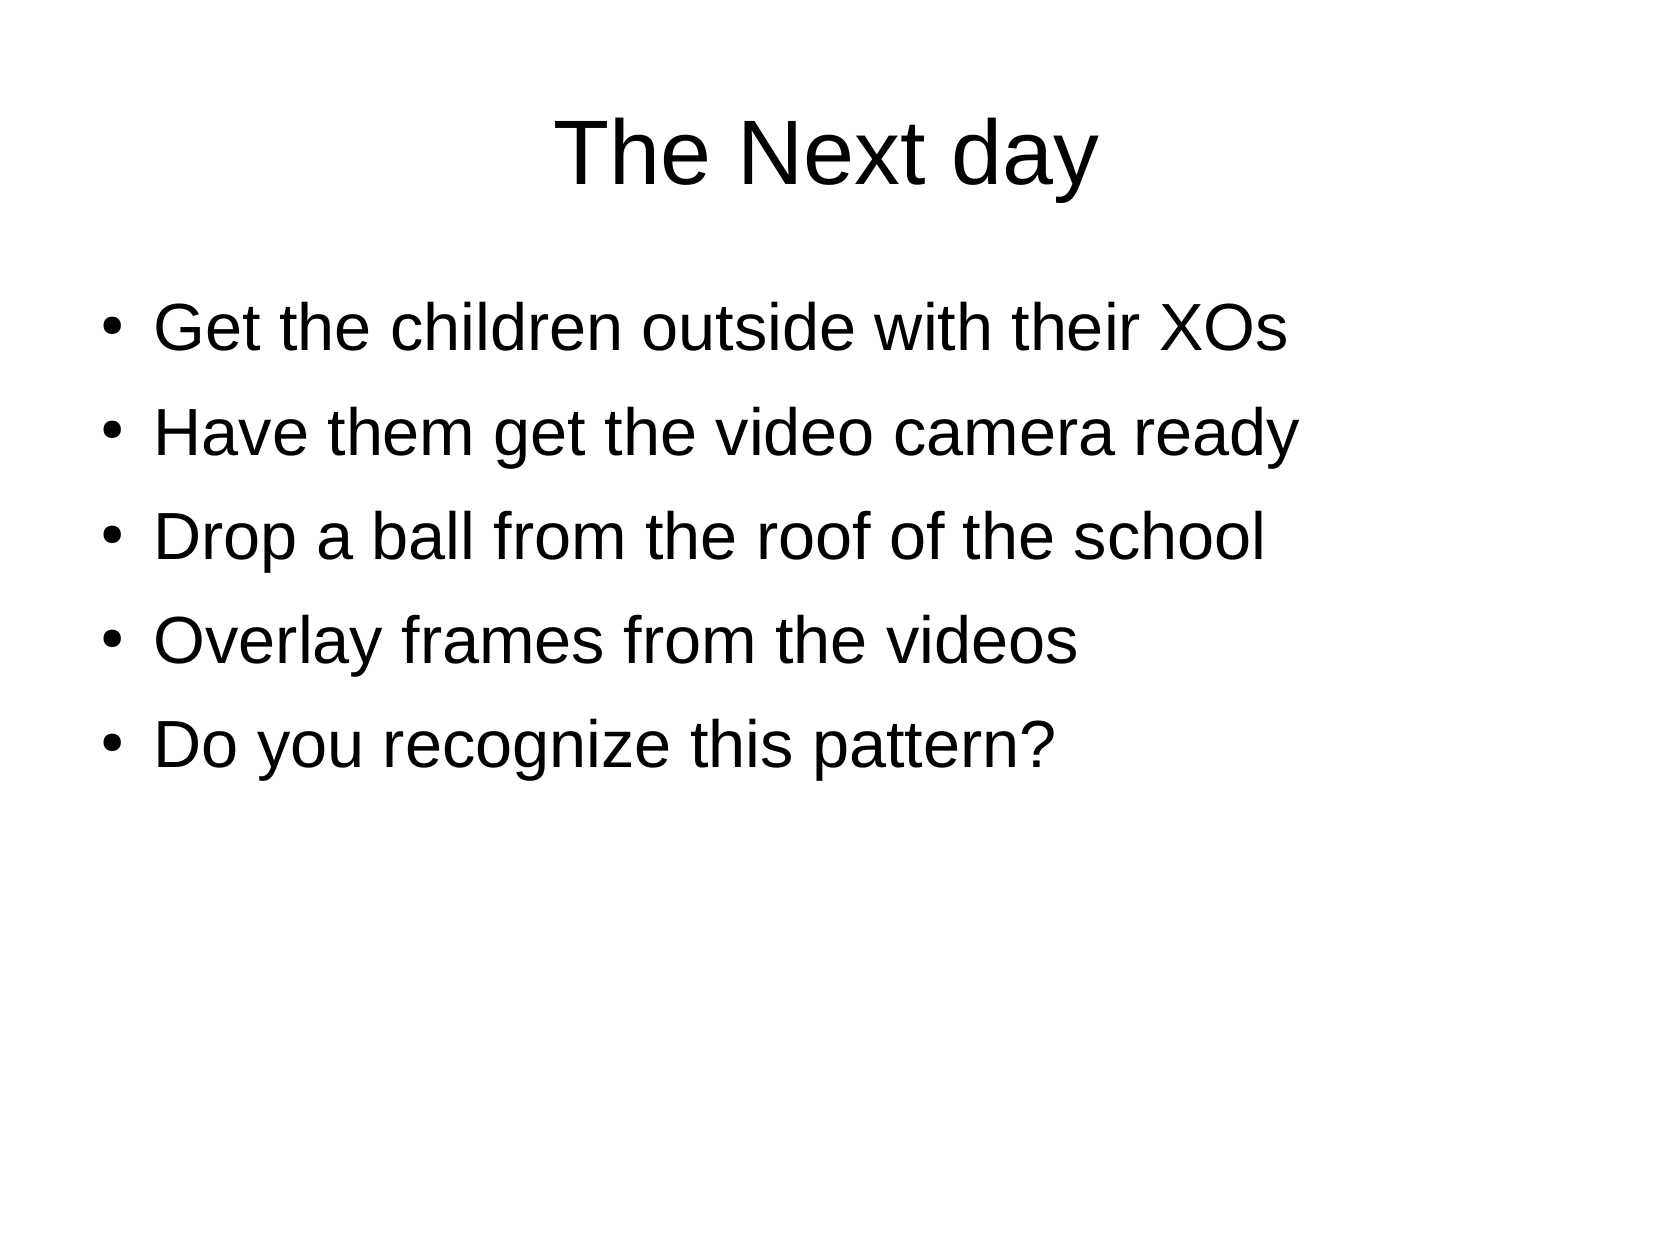

# The Next day
Get the children outside with their XOs
Have them get the video camera ready
Drop a ball from the roof of the school
Overlay frames from the videos
Do you recognize this pattern?